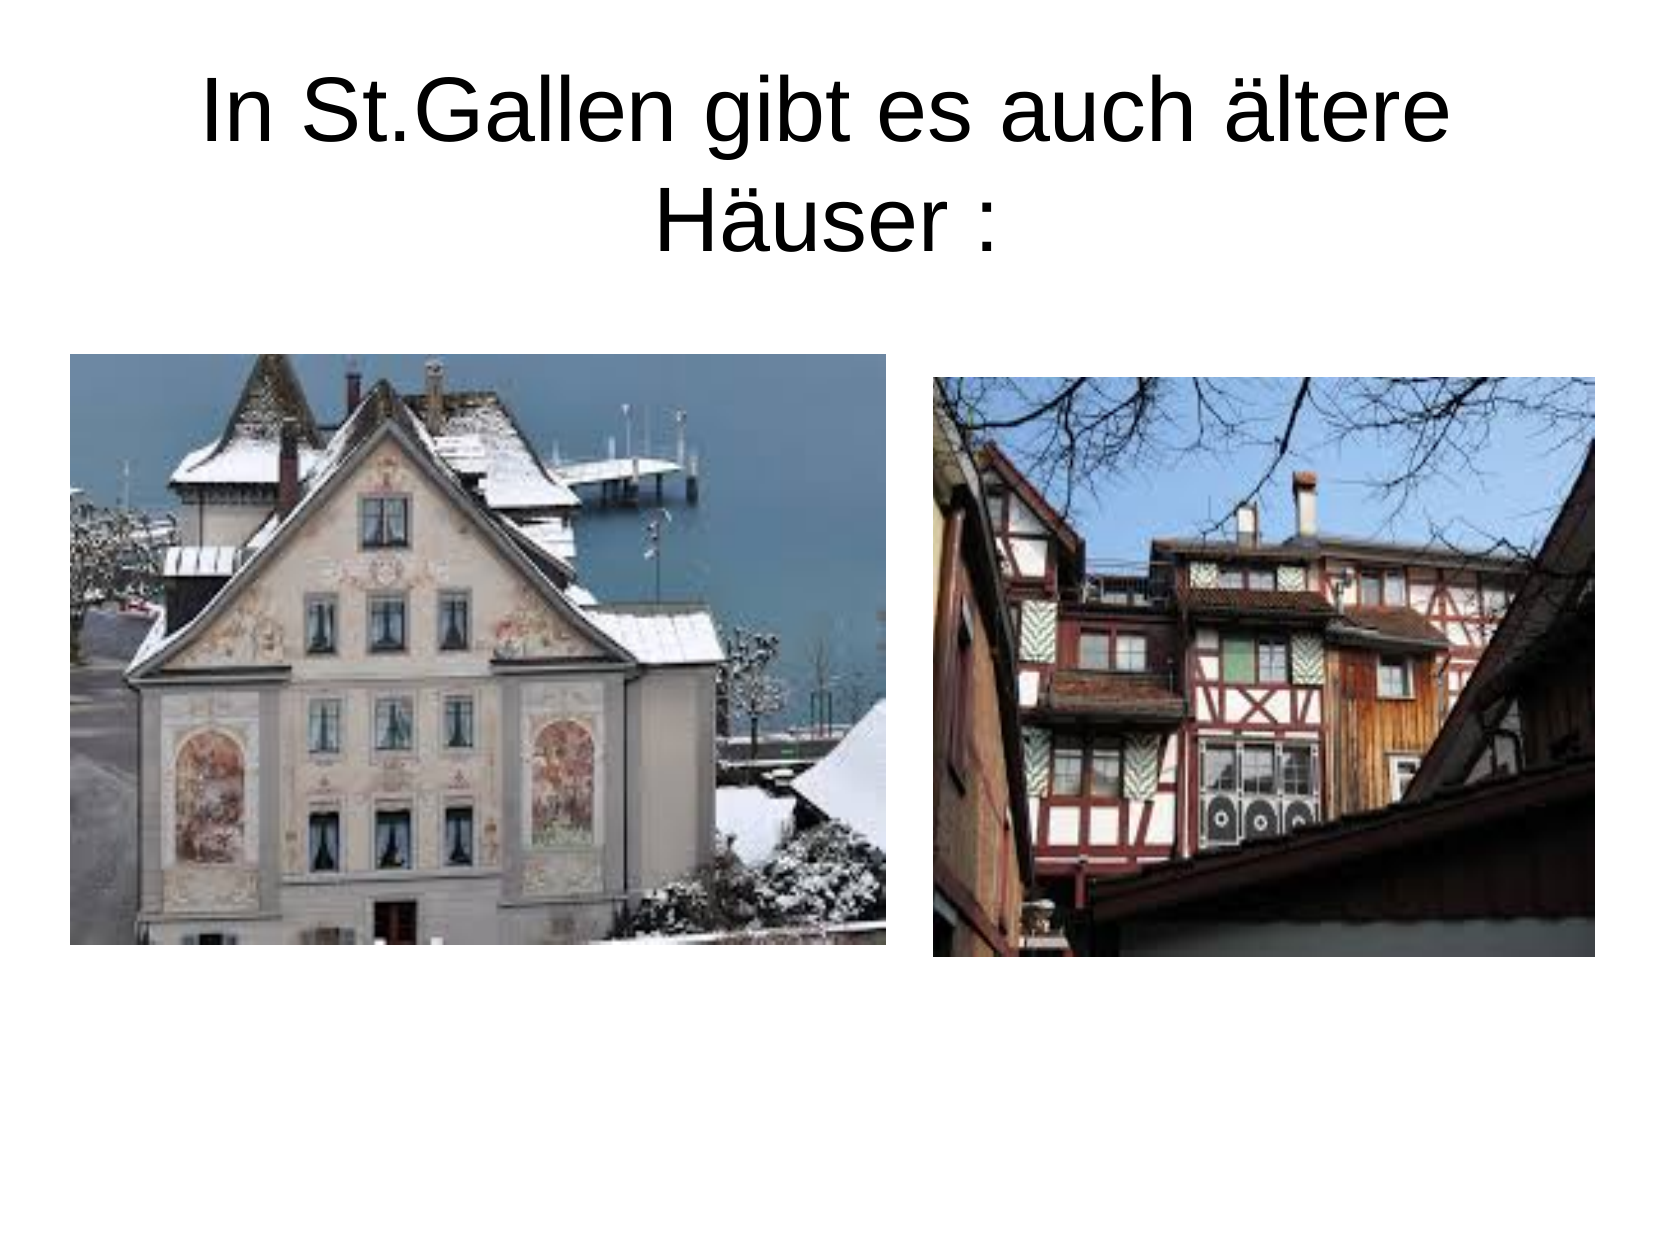

# In St.Gallen gibt es auch ältere Häuser :